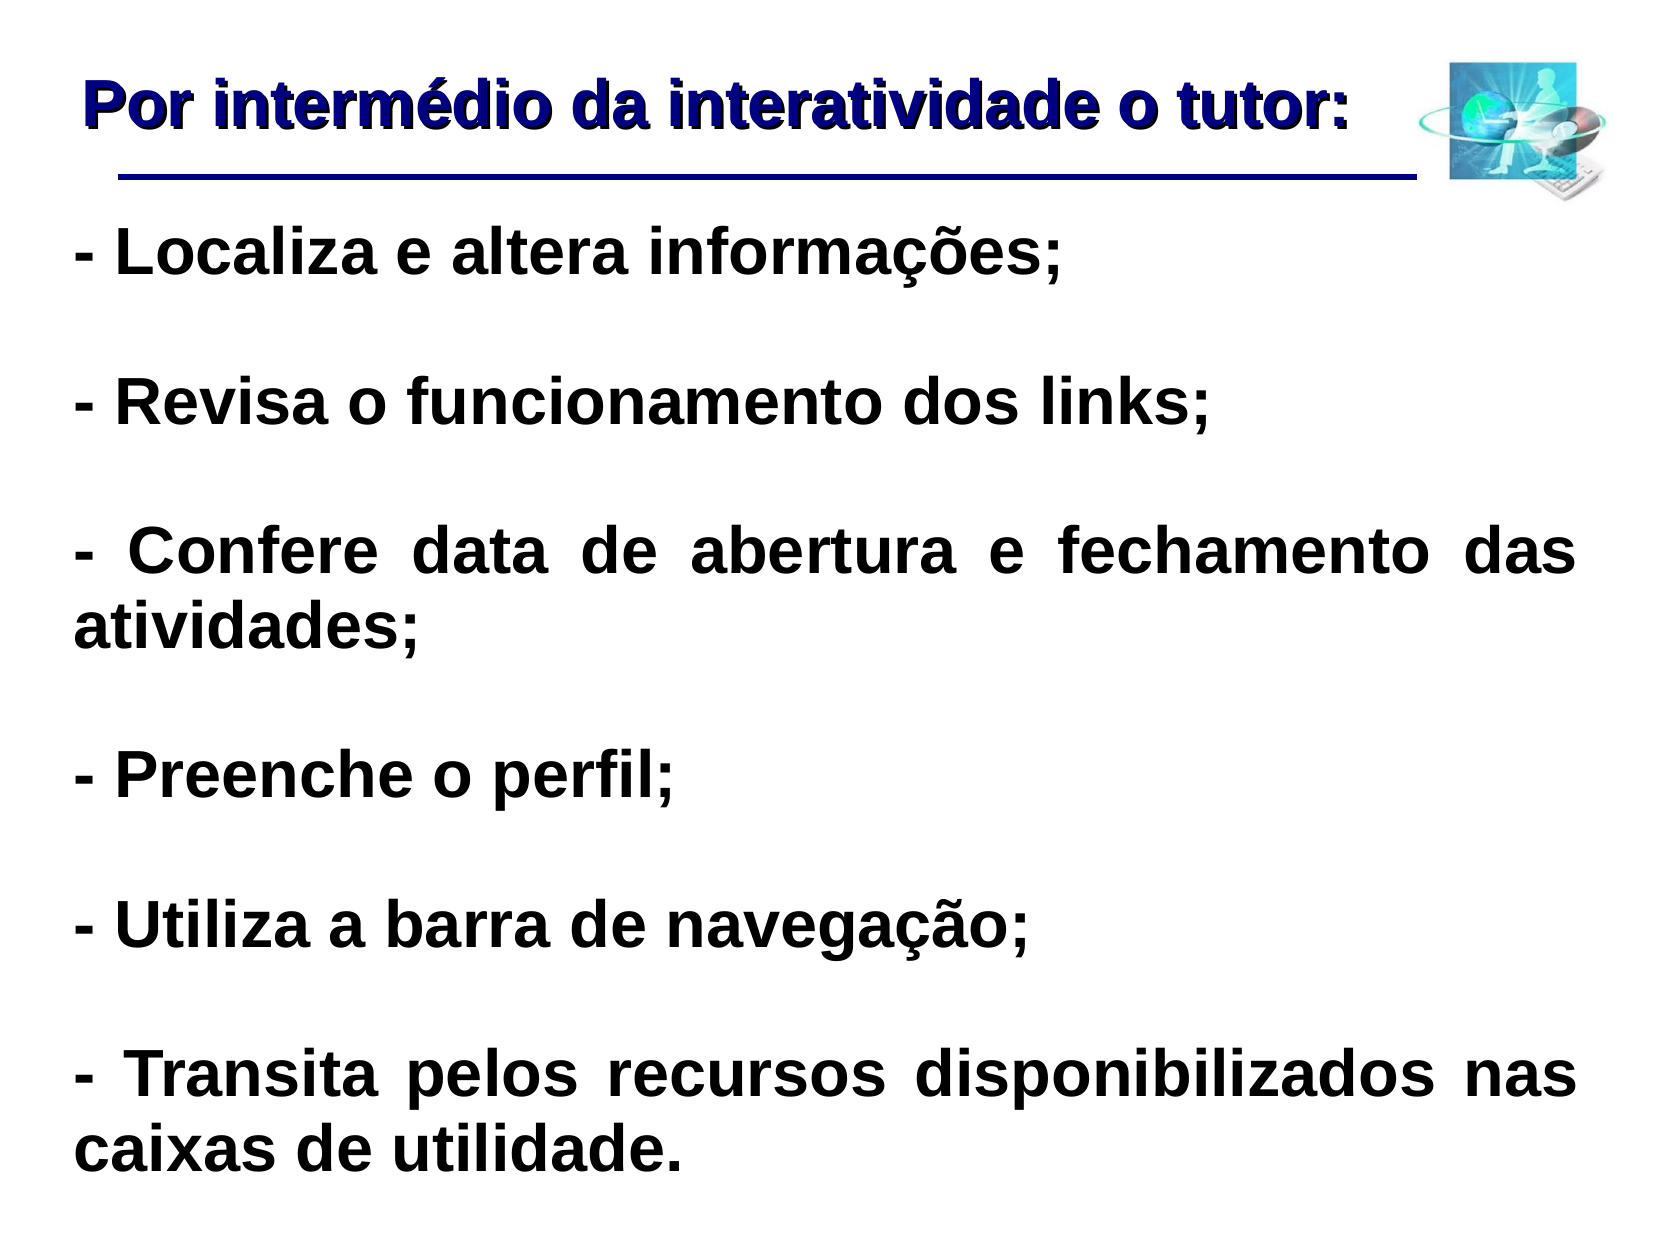

Por intermédio da interatividade o tutor:
- Localiza e altera informações;
- Revisa o funcionamento dos links;
- Confere data de abertura e fechamento das atividades;
- Preenche o perfil;
- Utiliza a barra de navegação;
- Transita pelos recursos disponibilizados nas caixas de utilidade.